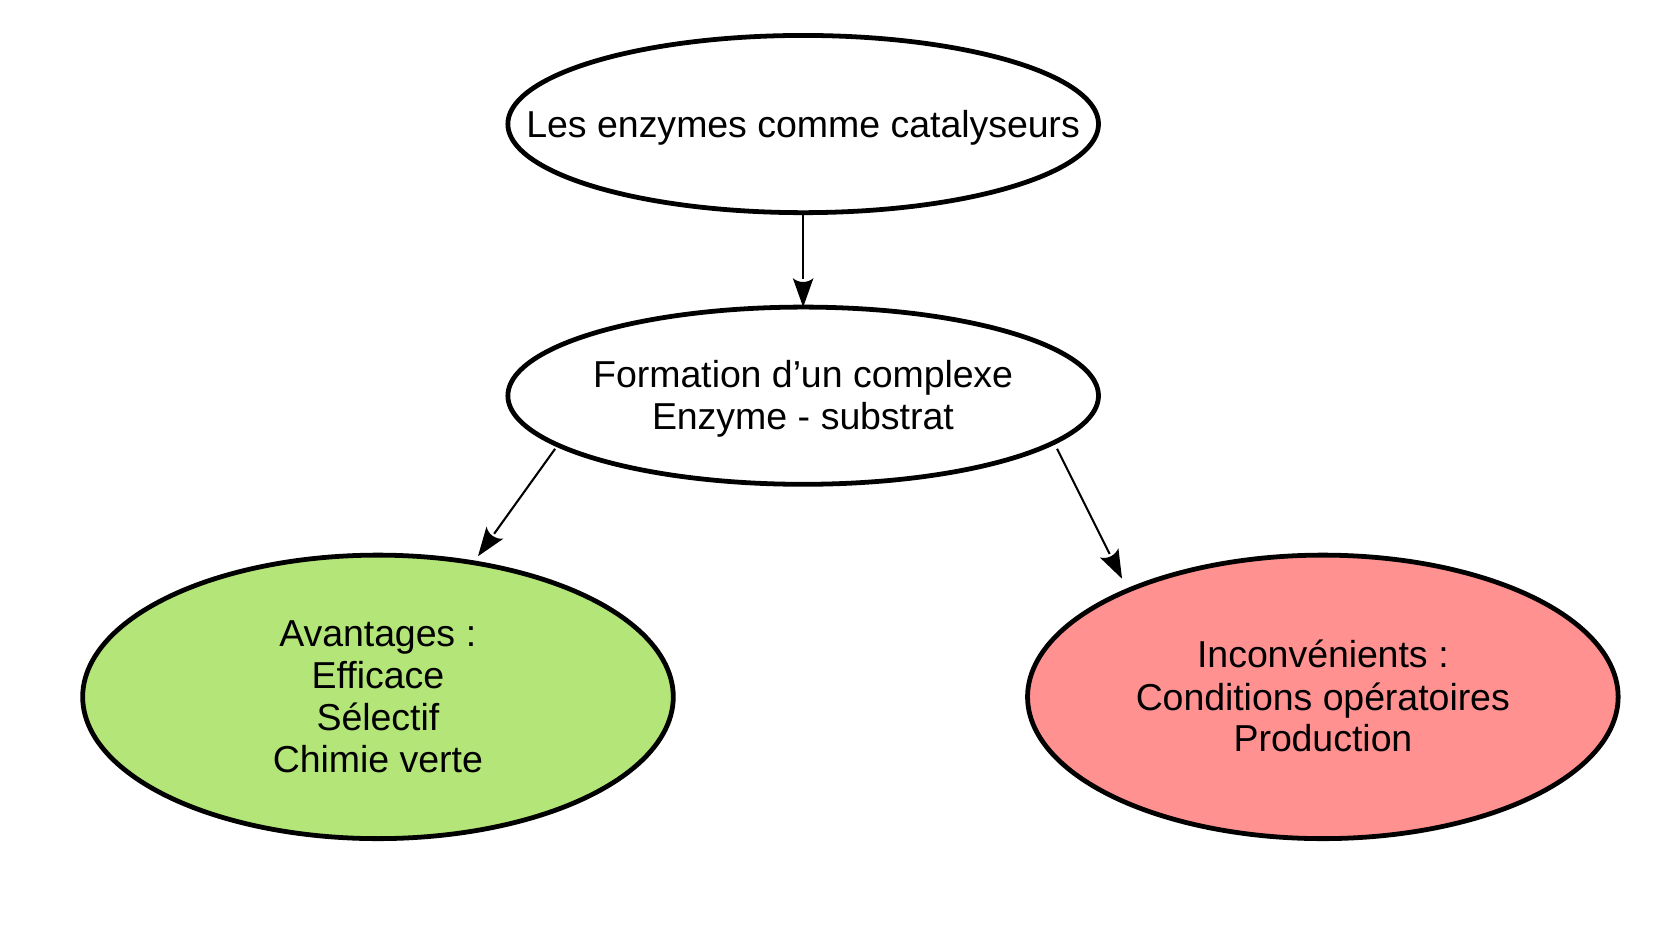

Les enzymes comme catalyseurs
Formation d’un complexe
Enzyme - substrat
Avantages :
Efficace
Sélectif
Chimie verte
Inconvénients :
Conditions opératoires
Production